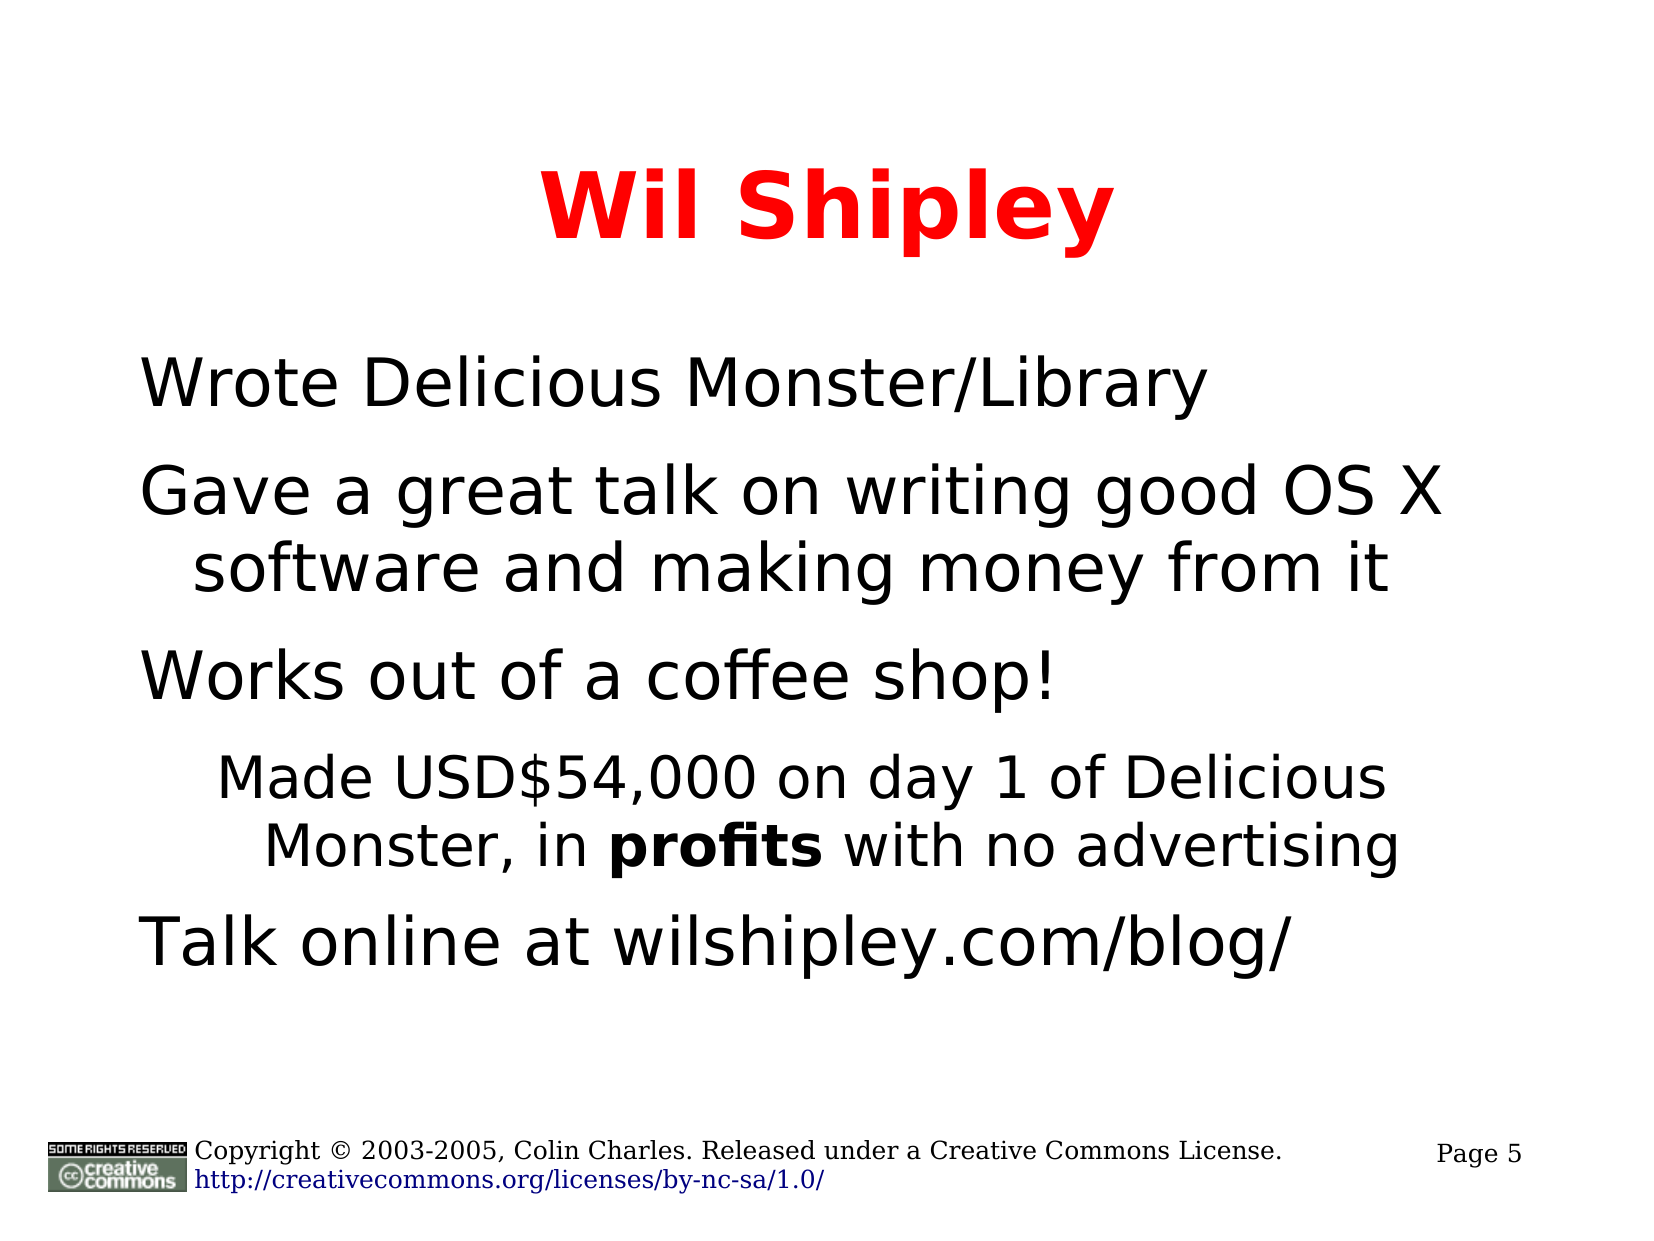

# Wil Shipley
Wrote Delicious Monster/Library
Gave a great talk on writing good OS X software and making money from it
Works out of a coffee shop!
Made USD$54,000 on day 1 of Delicious Monster, in profits with no advertising
Talk online at wilshipley.com/blog/